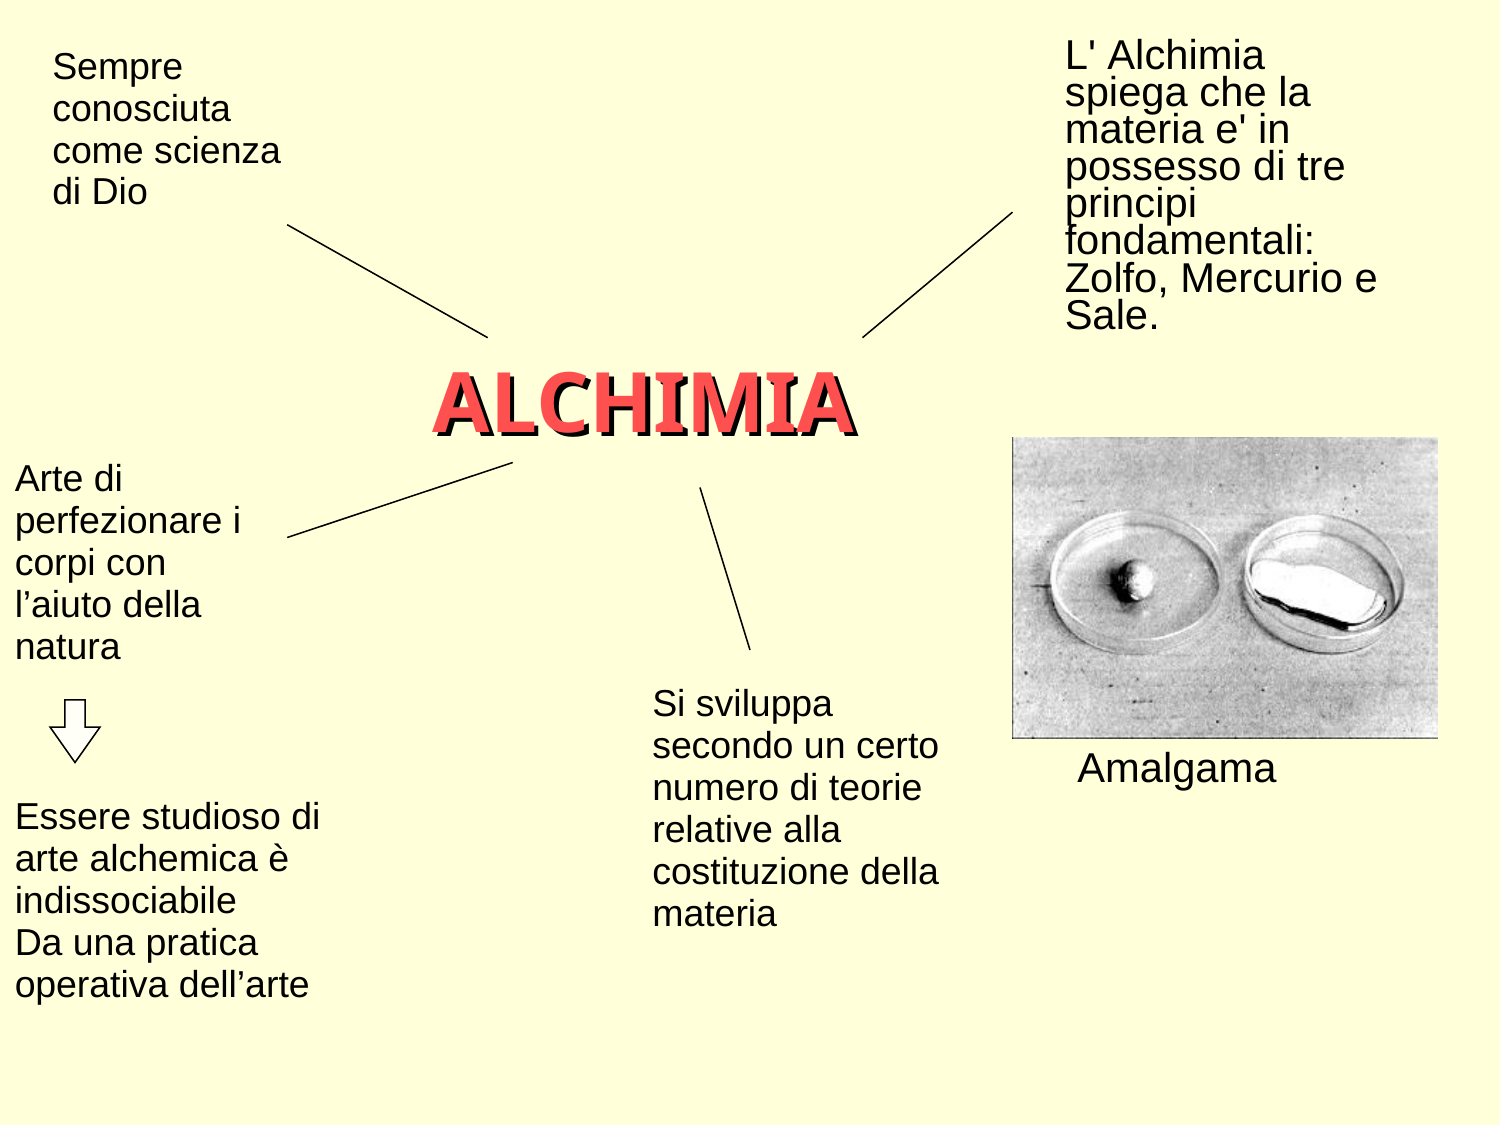

L' Alchimia spiega che la materia e' in possesso di tre principi fondamentali: Zolfo, Mercurio e Sale.
Sempre conosciuta come scienza di Dio
# ALCHIMIA
Arte di perfezionare i corpi con l’aiuto della natura
Si sviluppa secondo un certo numero di teorie relative alla costituzione della materia
Amalgama
Essere studioso di arte alchemica è indissociabile
Da una pratica operativa dell’arte